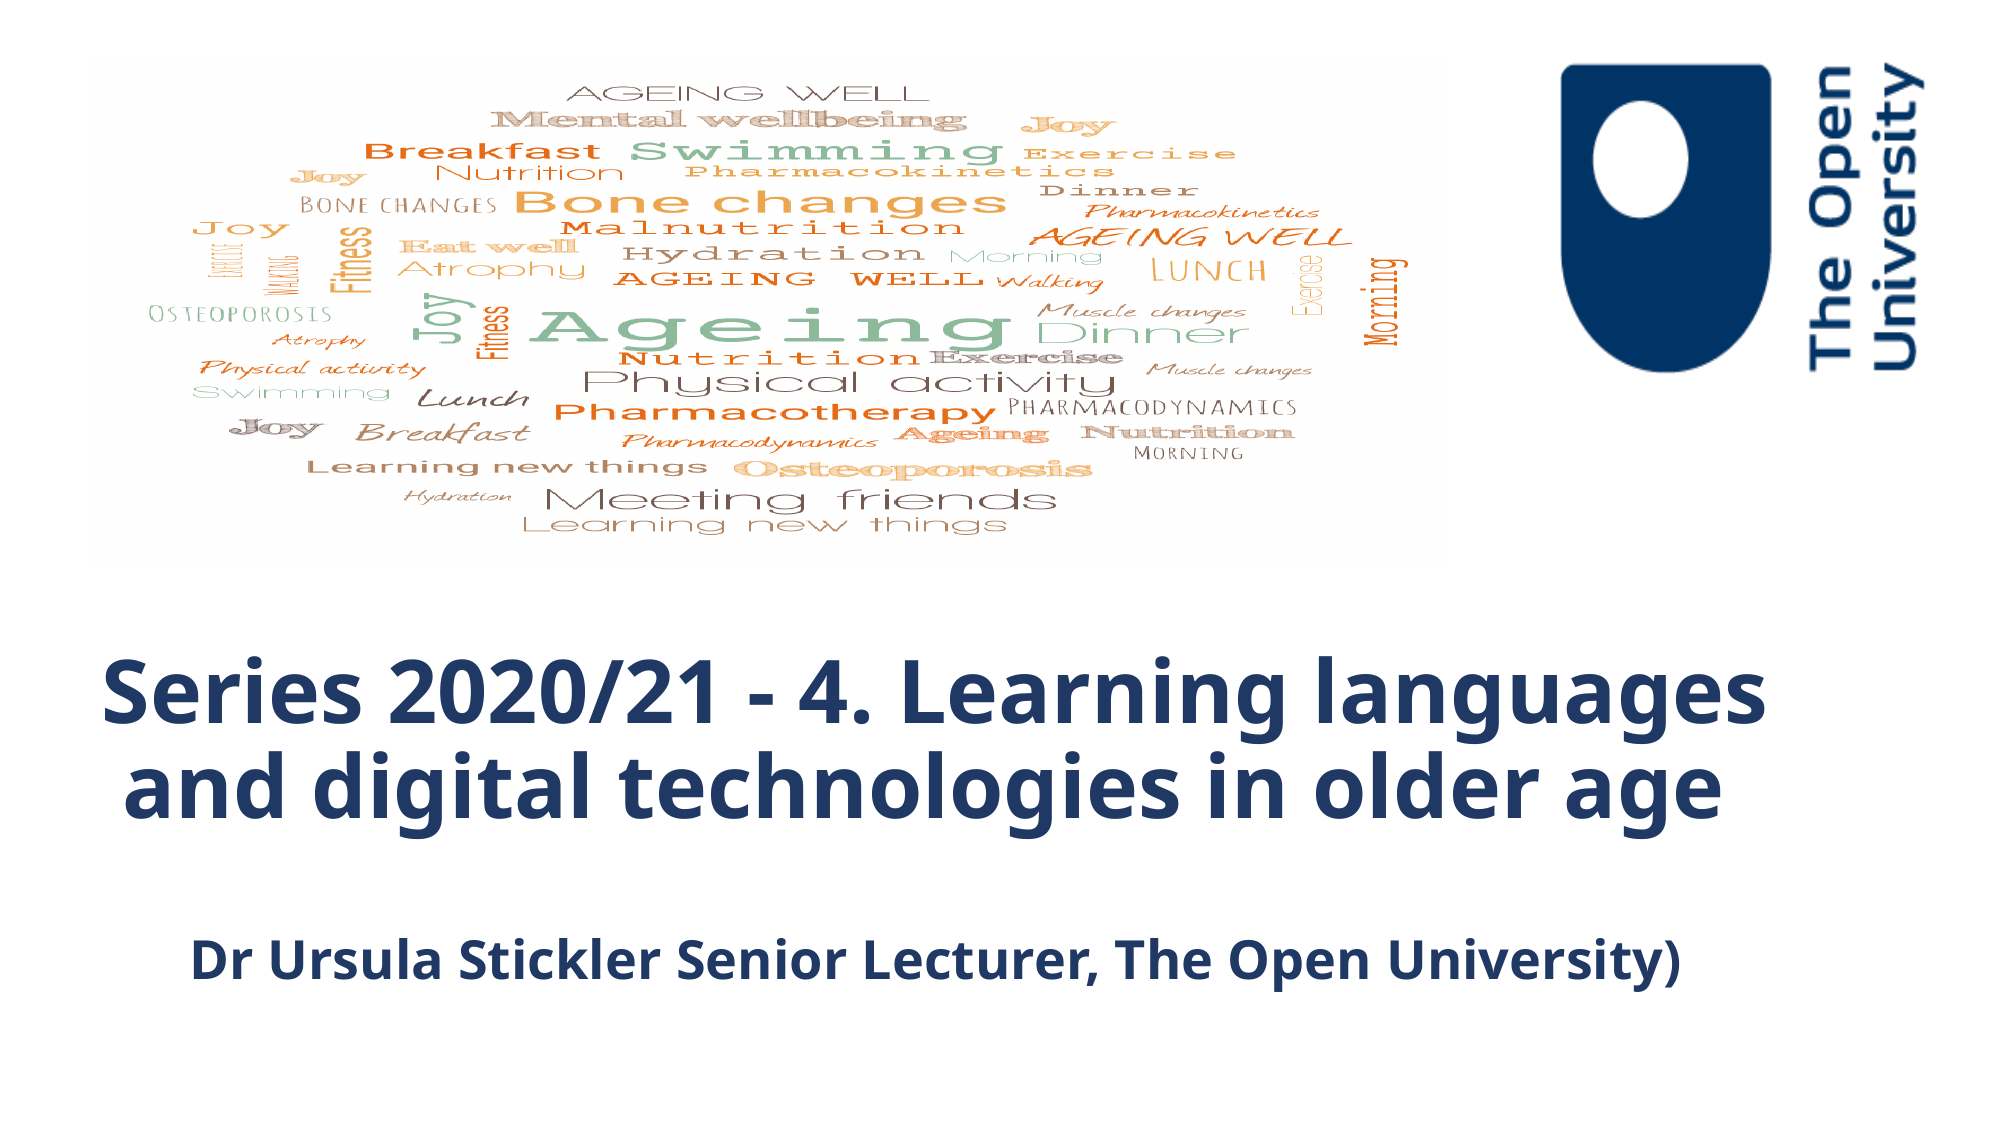

# Series 2020/21 - 4. Learning languages and digital technologies in older age Dr Ursula Stickler Senior Lecturer, The Open University)